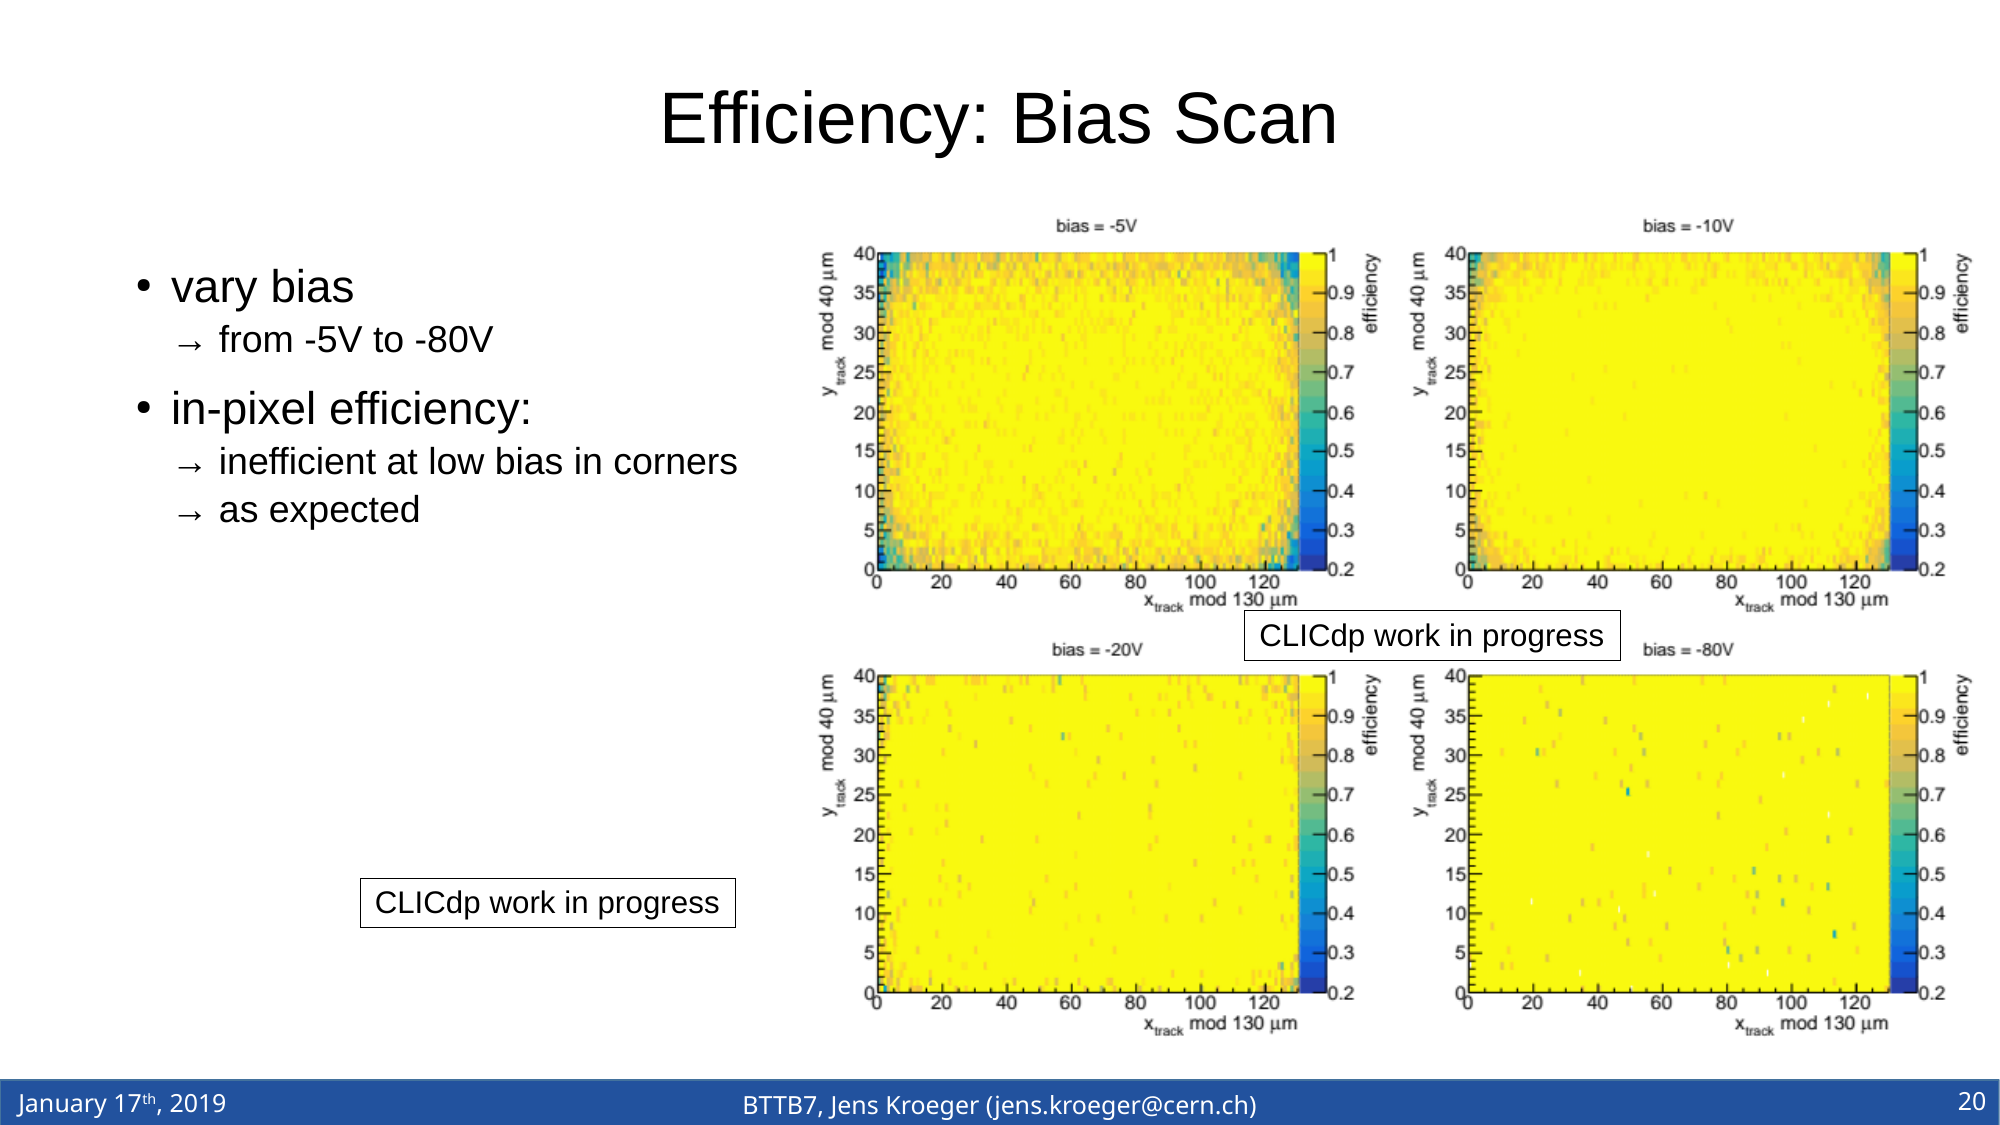

Efficiency: Bias Scan
vary bias
→ from -5V to -80V
in-pixel efficiency:
→ inefficient at low bias in corners
→ as expected
CLICdp work in progress
CLICdp work in progress
20
November 28th, 2018
BTTB7, Jens Kroeger (jens.kroeger@cern.ch)